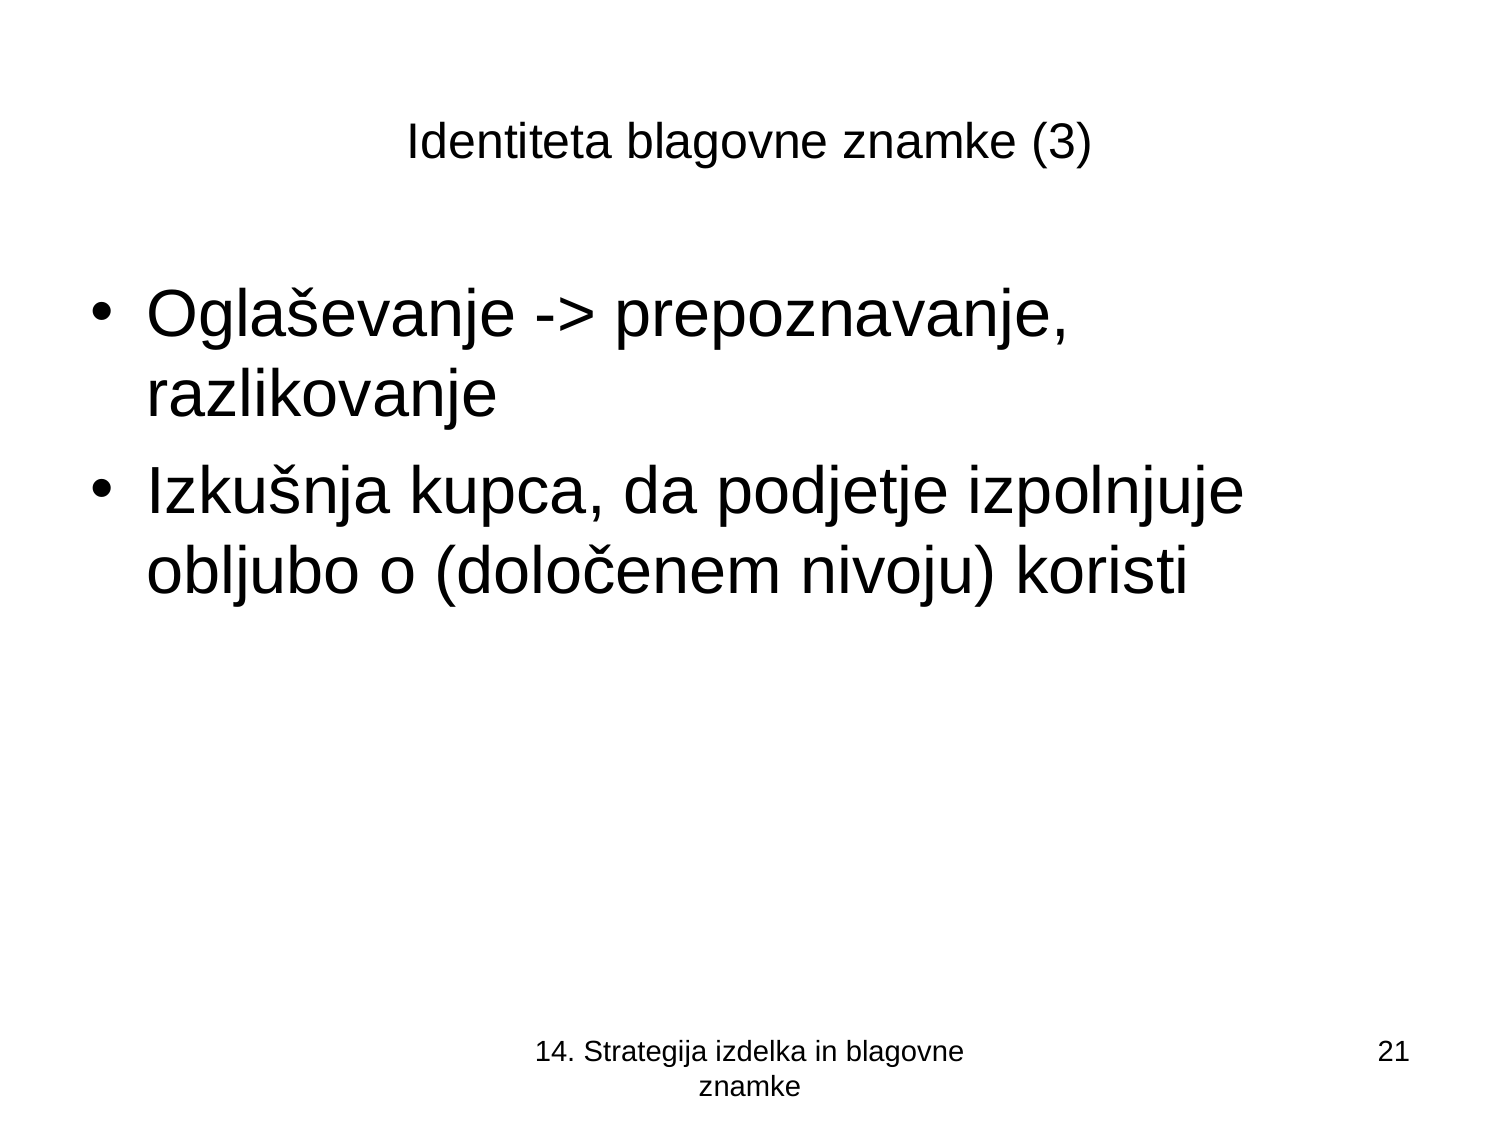

# Identiteta blagovne znamke (3)
Oglaševanje -> prepoznavanje, razlikovanje
Izkušnja kupca, da podjetje izpolnjuje obljubo o (določenem nivoju) koristi
14. Strategija izdelka in blagovne znamke